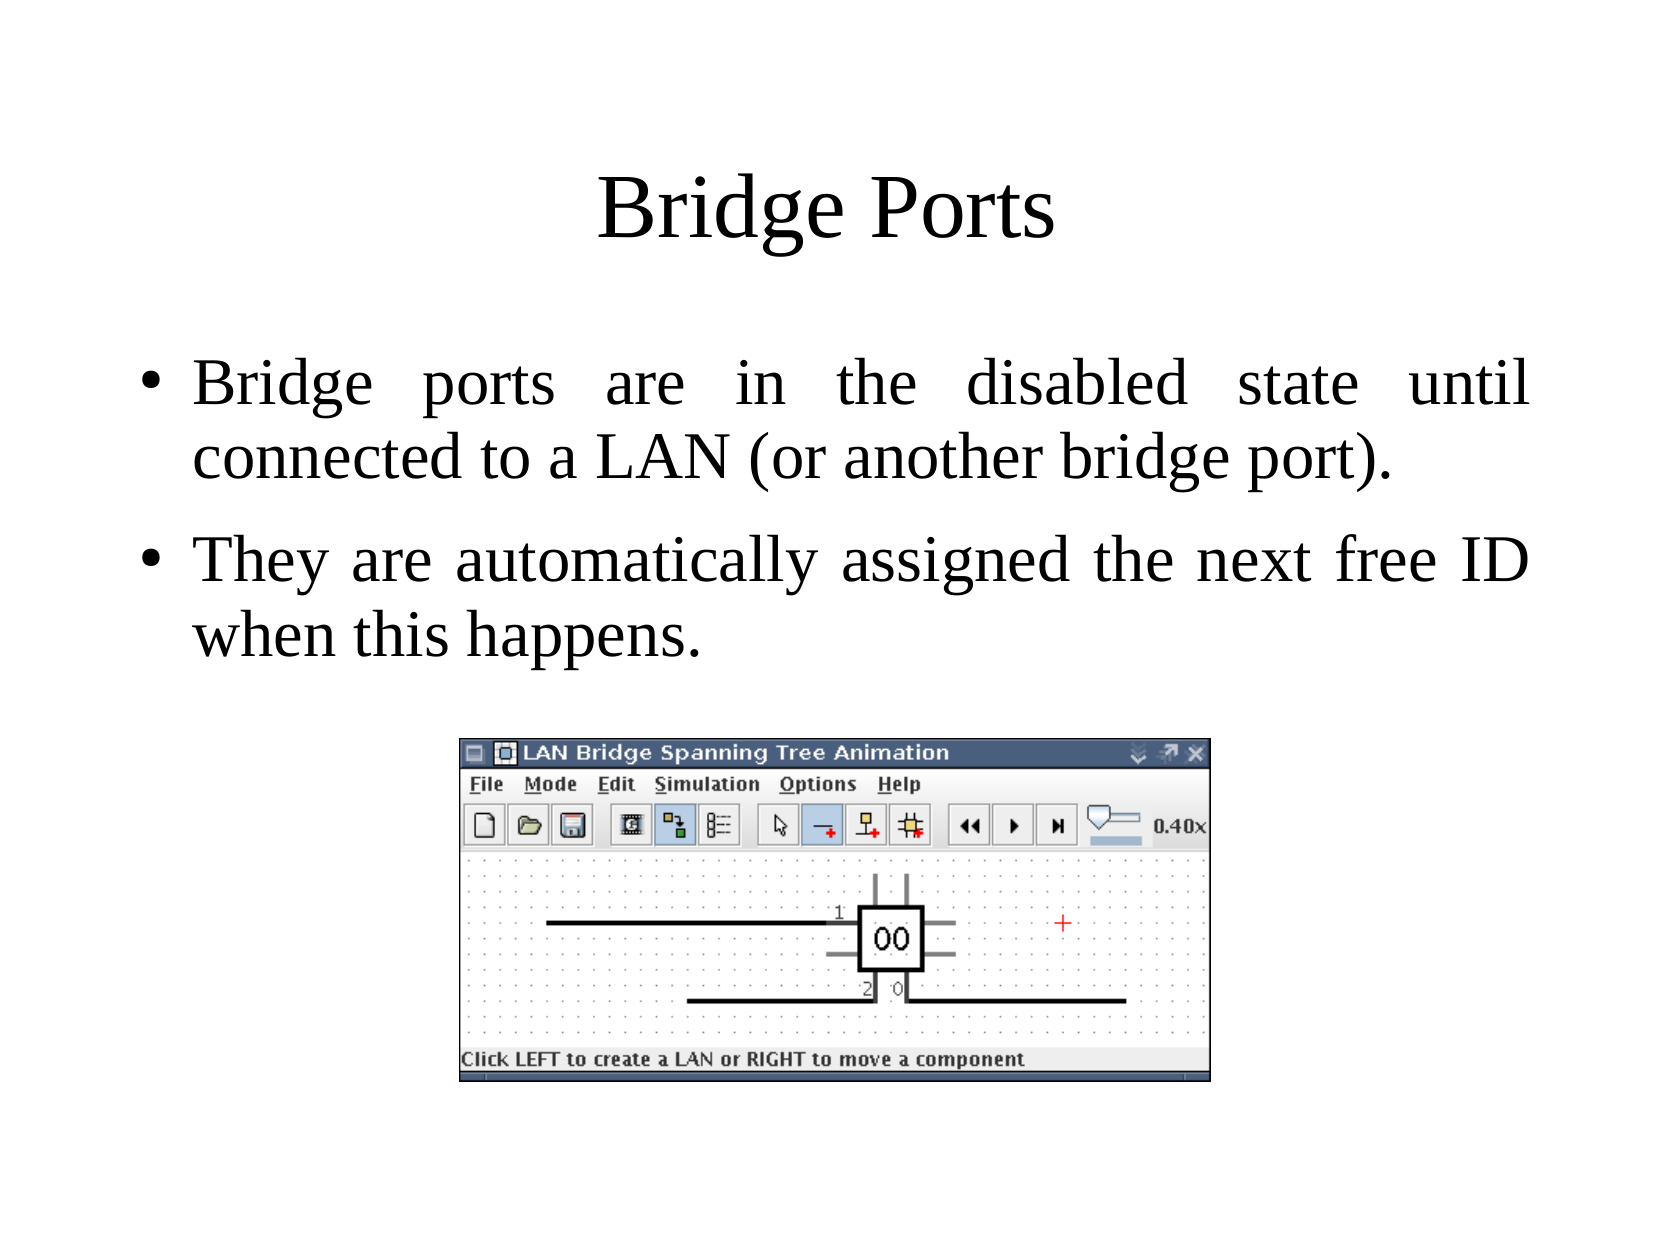

# Bridge Ports
Bridge ports are in the disabled state until connected to a LAN (or another bridge port).
They are automatically assigned the next free ID when this happens.